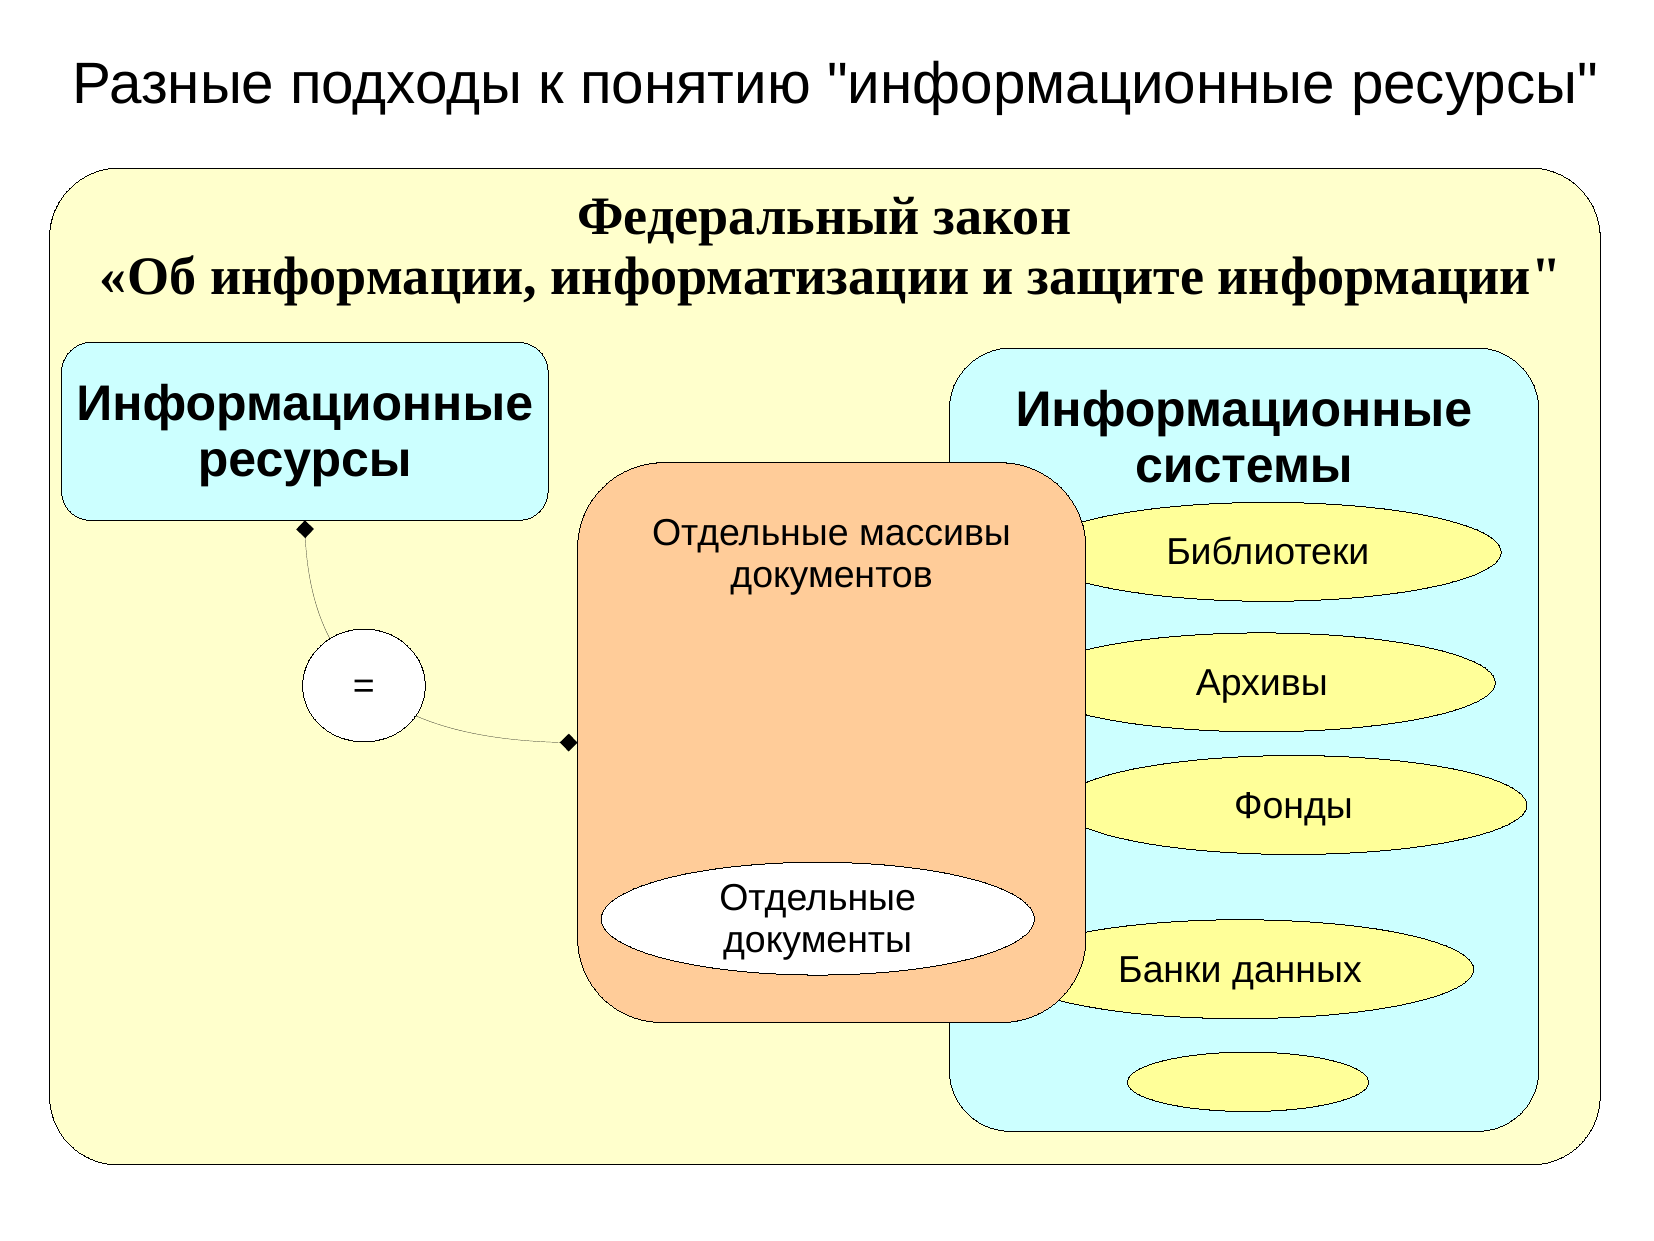

Разные подходы к понятию "информационные ресурсы"
Федеральный закон
 «Об информации, информатизации и защите информации"
Информационные
ресурсы
Информационные
системы
Отдельные массивы
документов
Библиотеки
=
Архивы
Фонды
Отдельные
документы
Банки данных